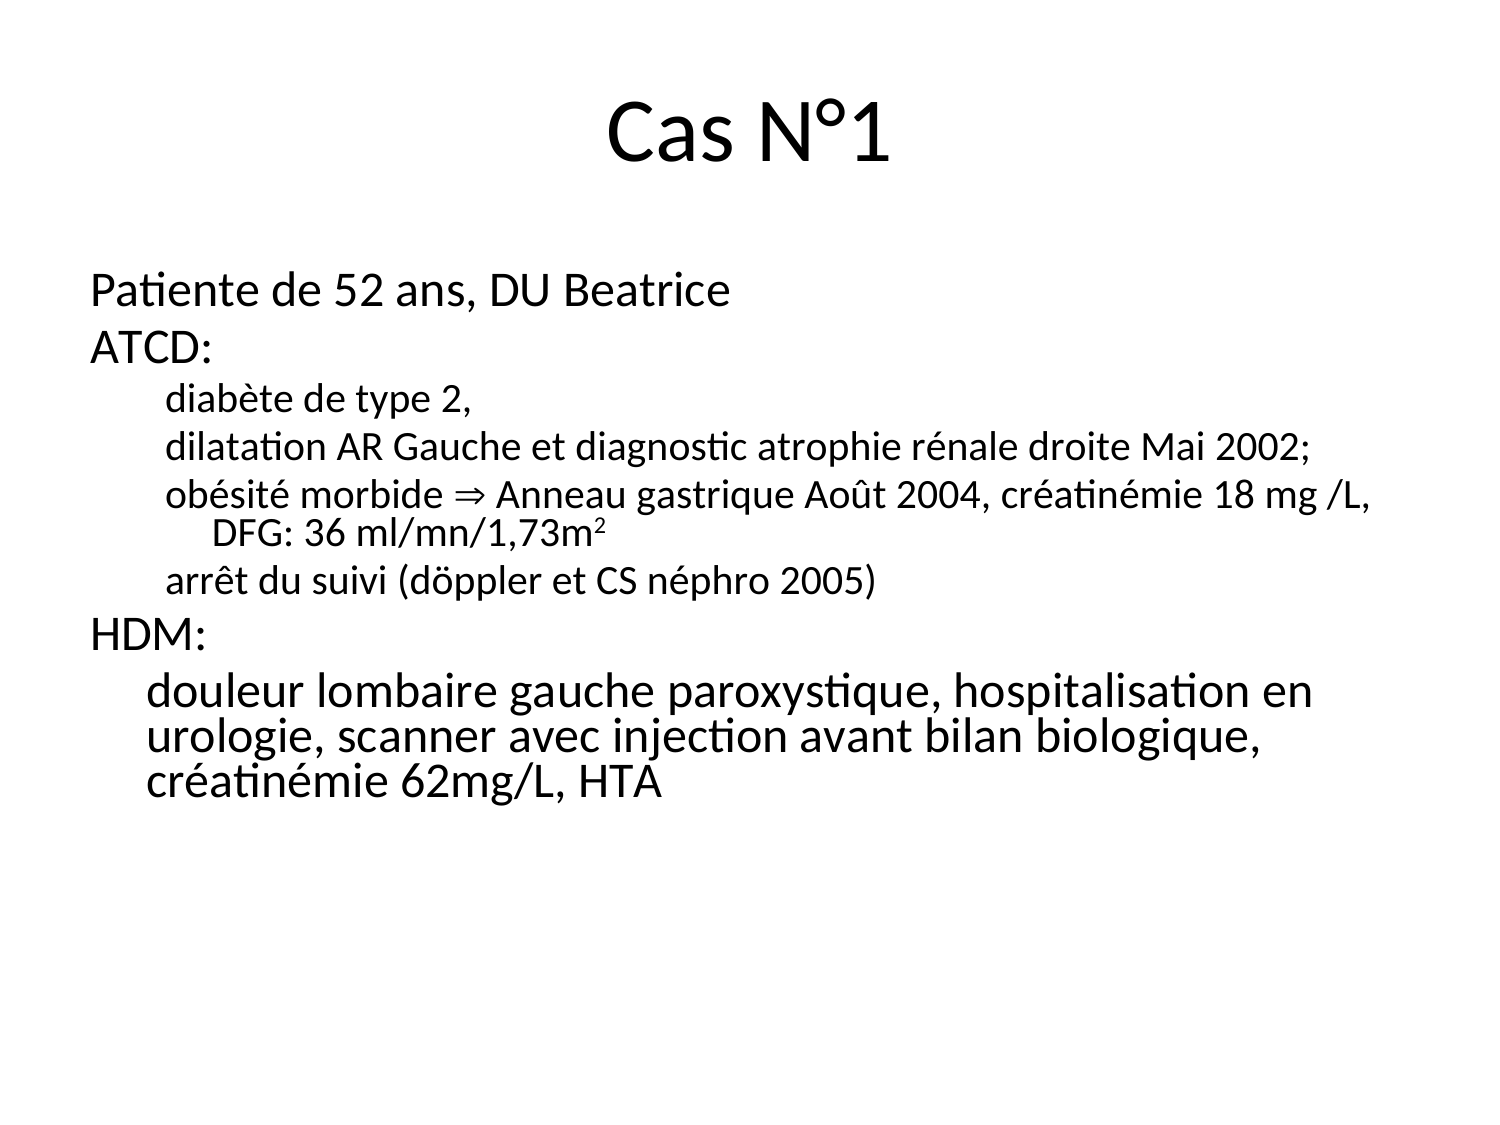

# Cas N°1
Patiente de 52 ans, DU Beatrice
ATCD:
diabète de type 2,
dilatation AR Gauche et diagnostic atrophie rénale droite Mai 2002;
obésité morbide  Anneau gastrique Août 2004, créatinémie 18 mg /L, DFG: 36 ml/mn/1,73m2
arrêt du suivi (döppler et CS néphro 2005)
HDM:
 douleur lombaire gauche paroxystique, hospitalisation en urologie, scanner avec injection avant bilan biologique, créatinémie 62mg/L, HTA